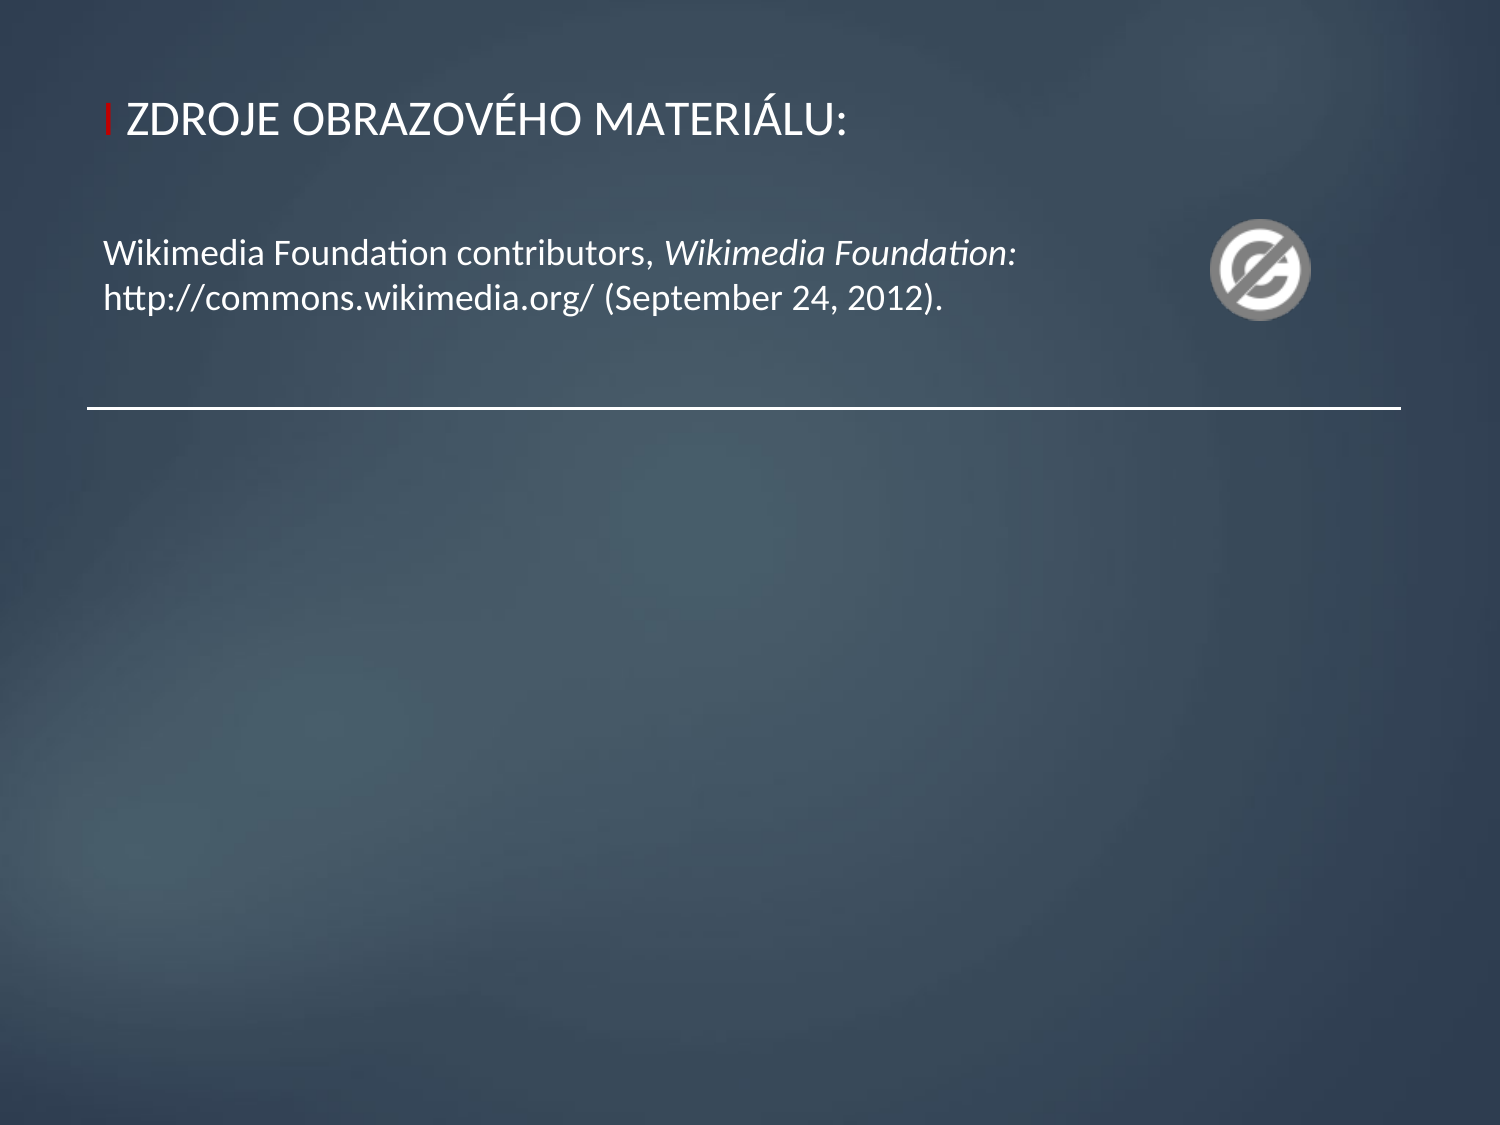

I ZDROJE OBRAZOVÉHO MATERIÁLU:
Wikimedia Foundation contributors, Wikimedia Foundation: http://commons.wikimedia.org/ (September 24, 2012).